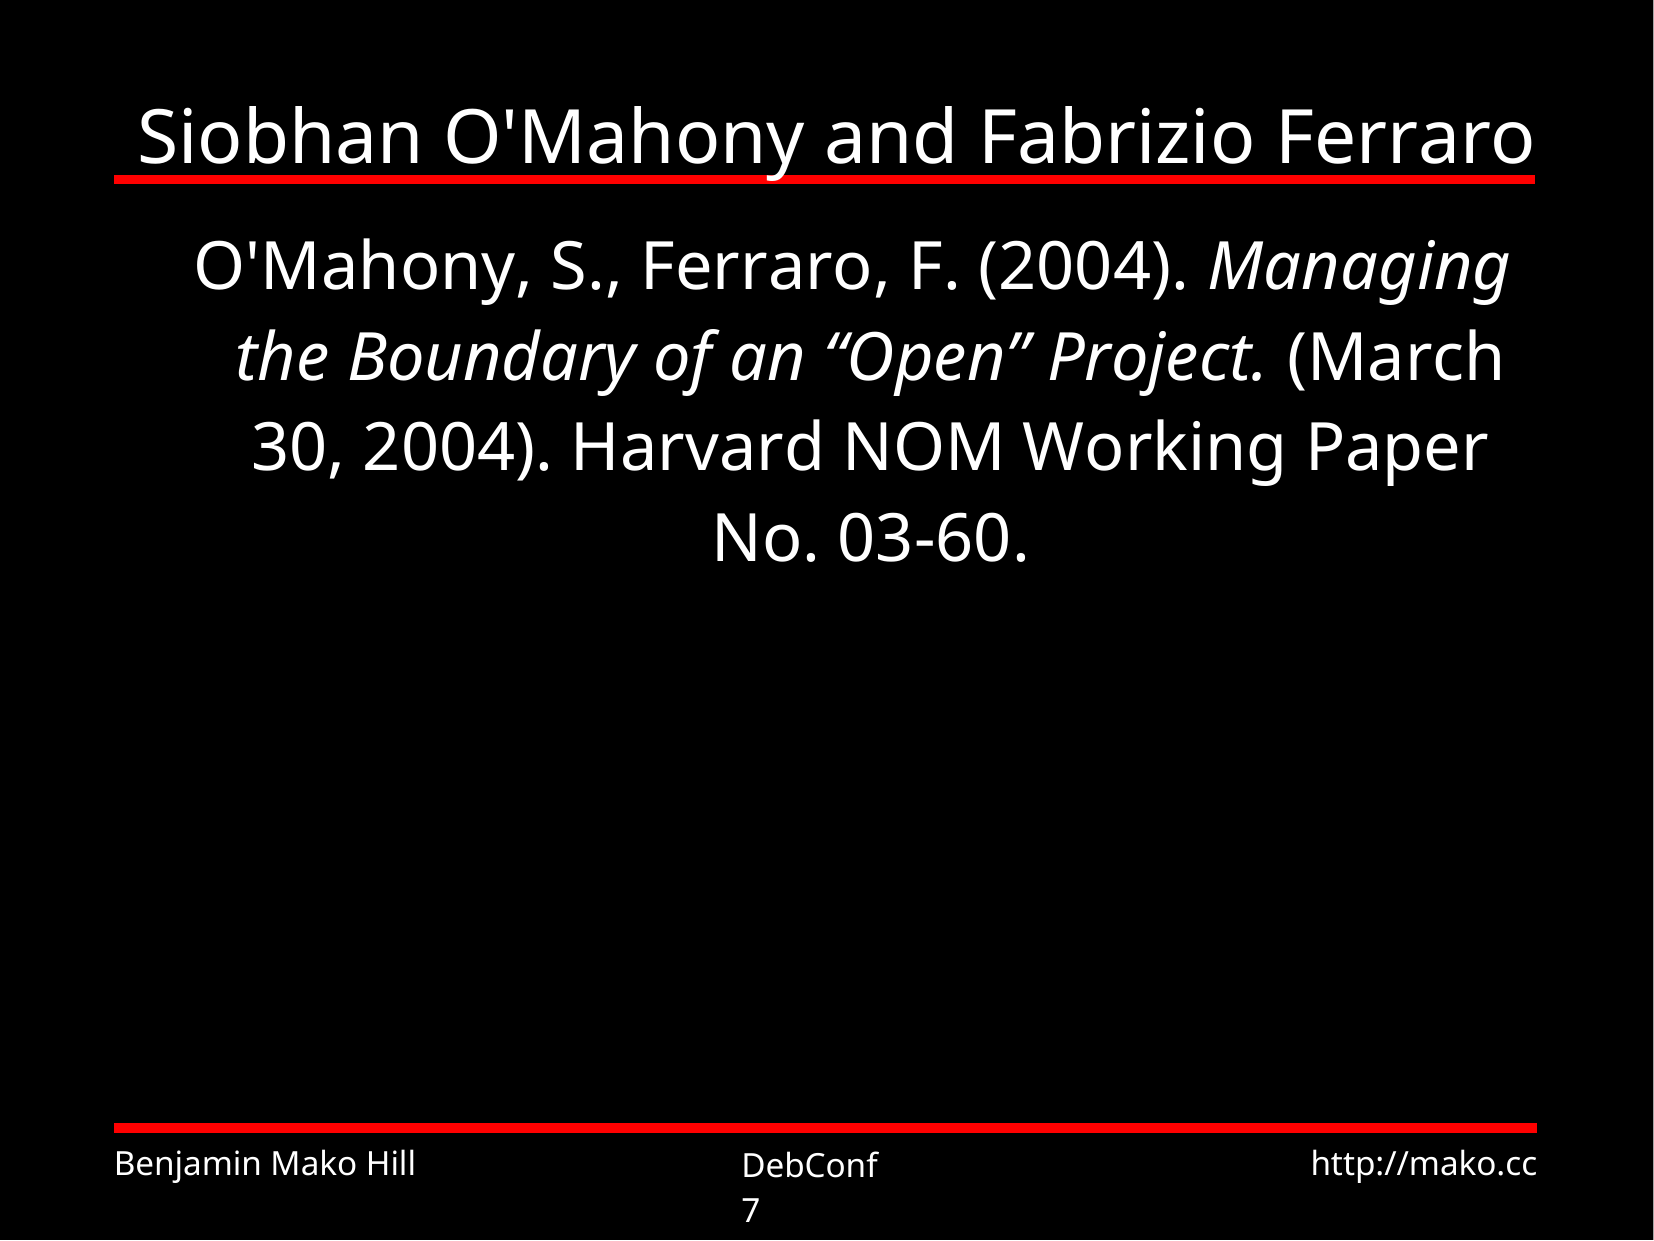

# Siobhan O'Mahony and Fabrizio Ferraro
 O'Mahony, S., Ferraro, F. (2004). Managing the Boundary of an “Open” Project. (March 30, 2004). Harvard NOM Working Paper No. 03-60.